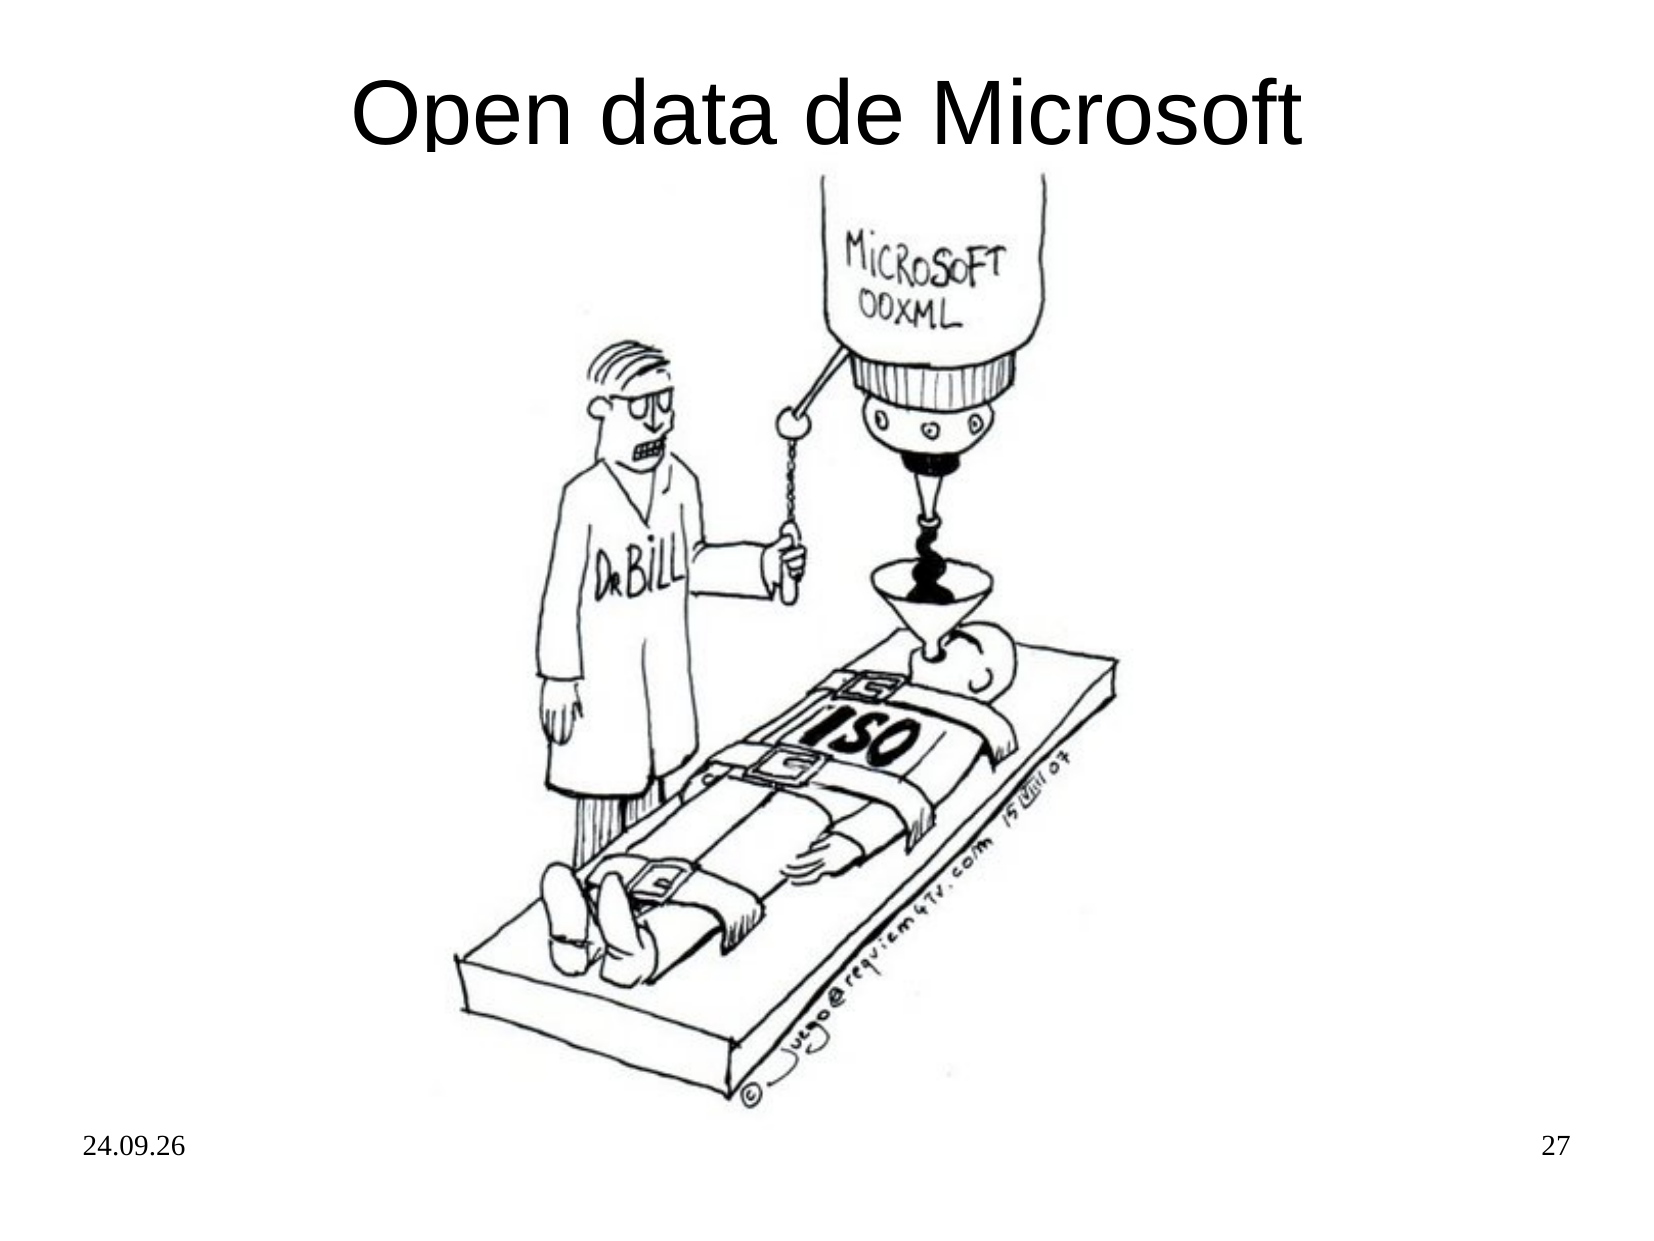

# Open data de Microsoft
J.-C. Martin
27